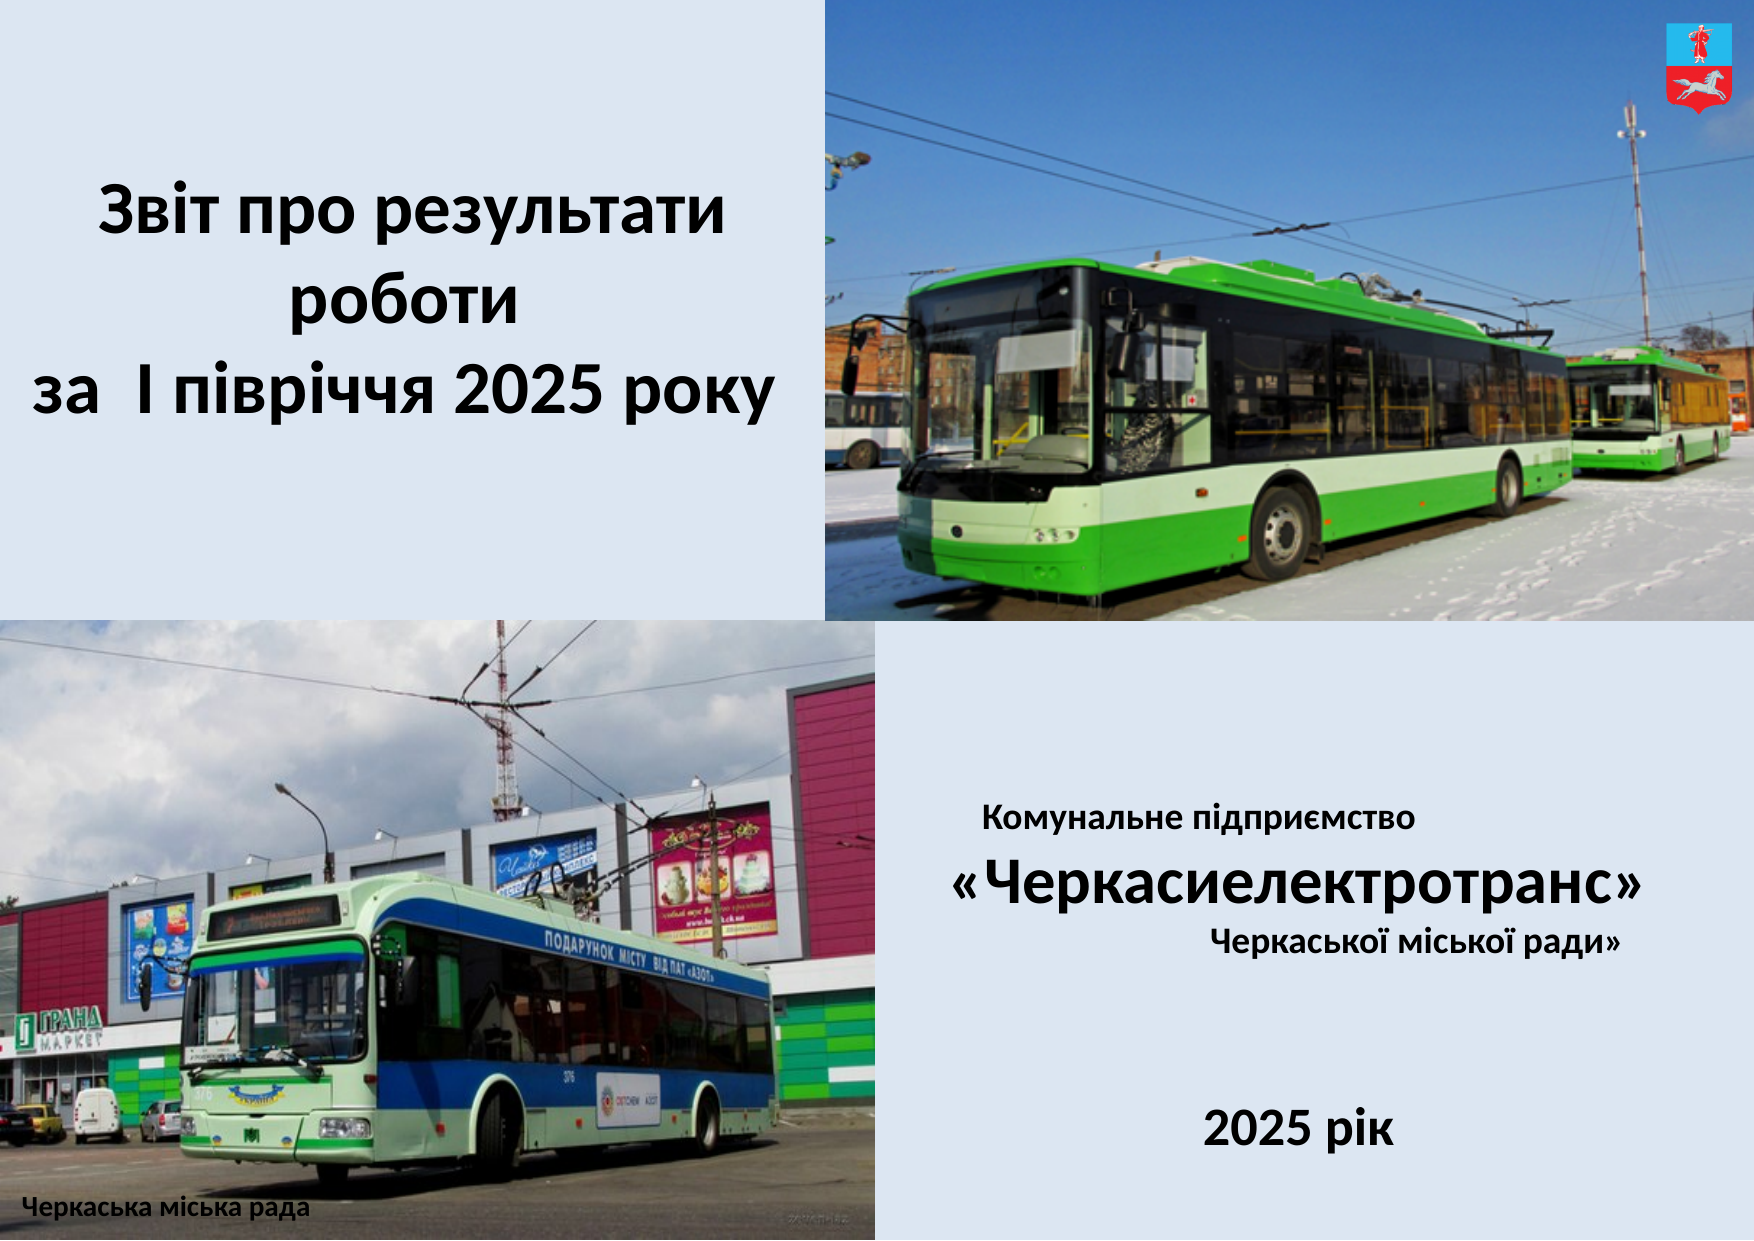

Звіт про результати роботи
за I півріччя 2025 року
 Комунальне підприємство «Черкасиелектротранс»
 Черкаської міської ради»
2025 рік
Черкаська міська рада